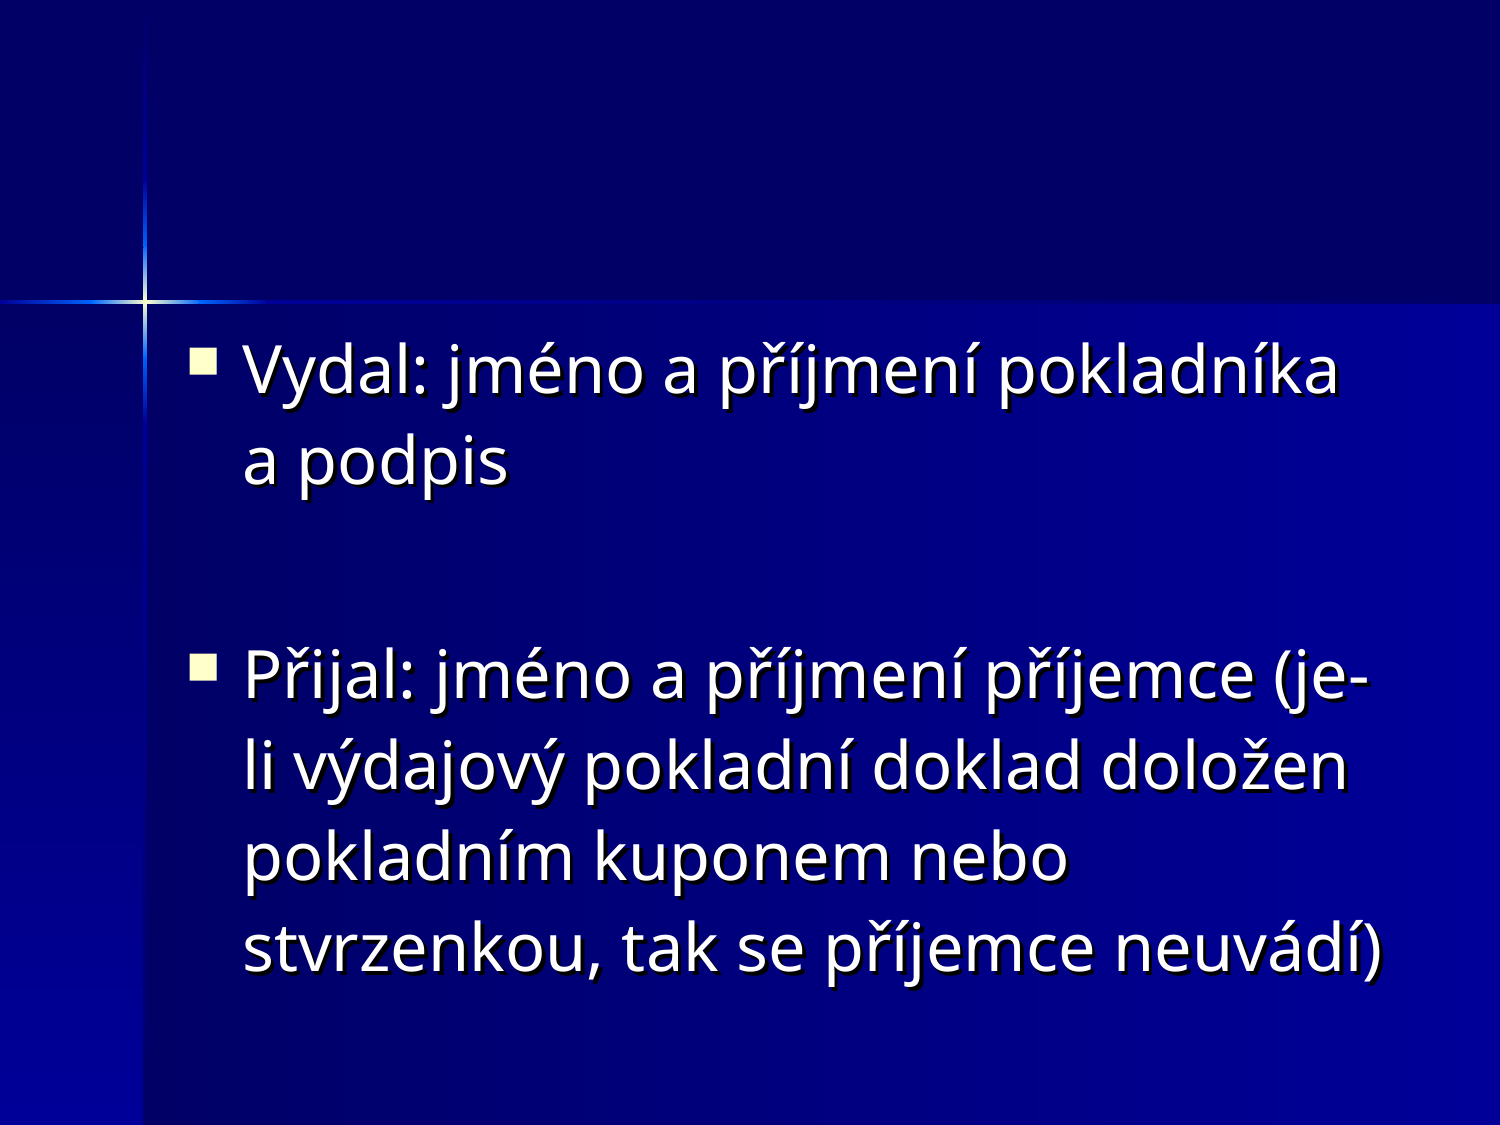

# Vydal: jméno a příjmení pokladníka a podpis
Přijal: jméno a příjmení příjemce (je-li výdajový pokladní doklad doložen pokladním kuponem nebo stvrzenkou, tak se příjemce neuvádí)